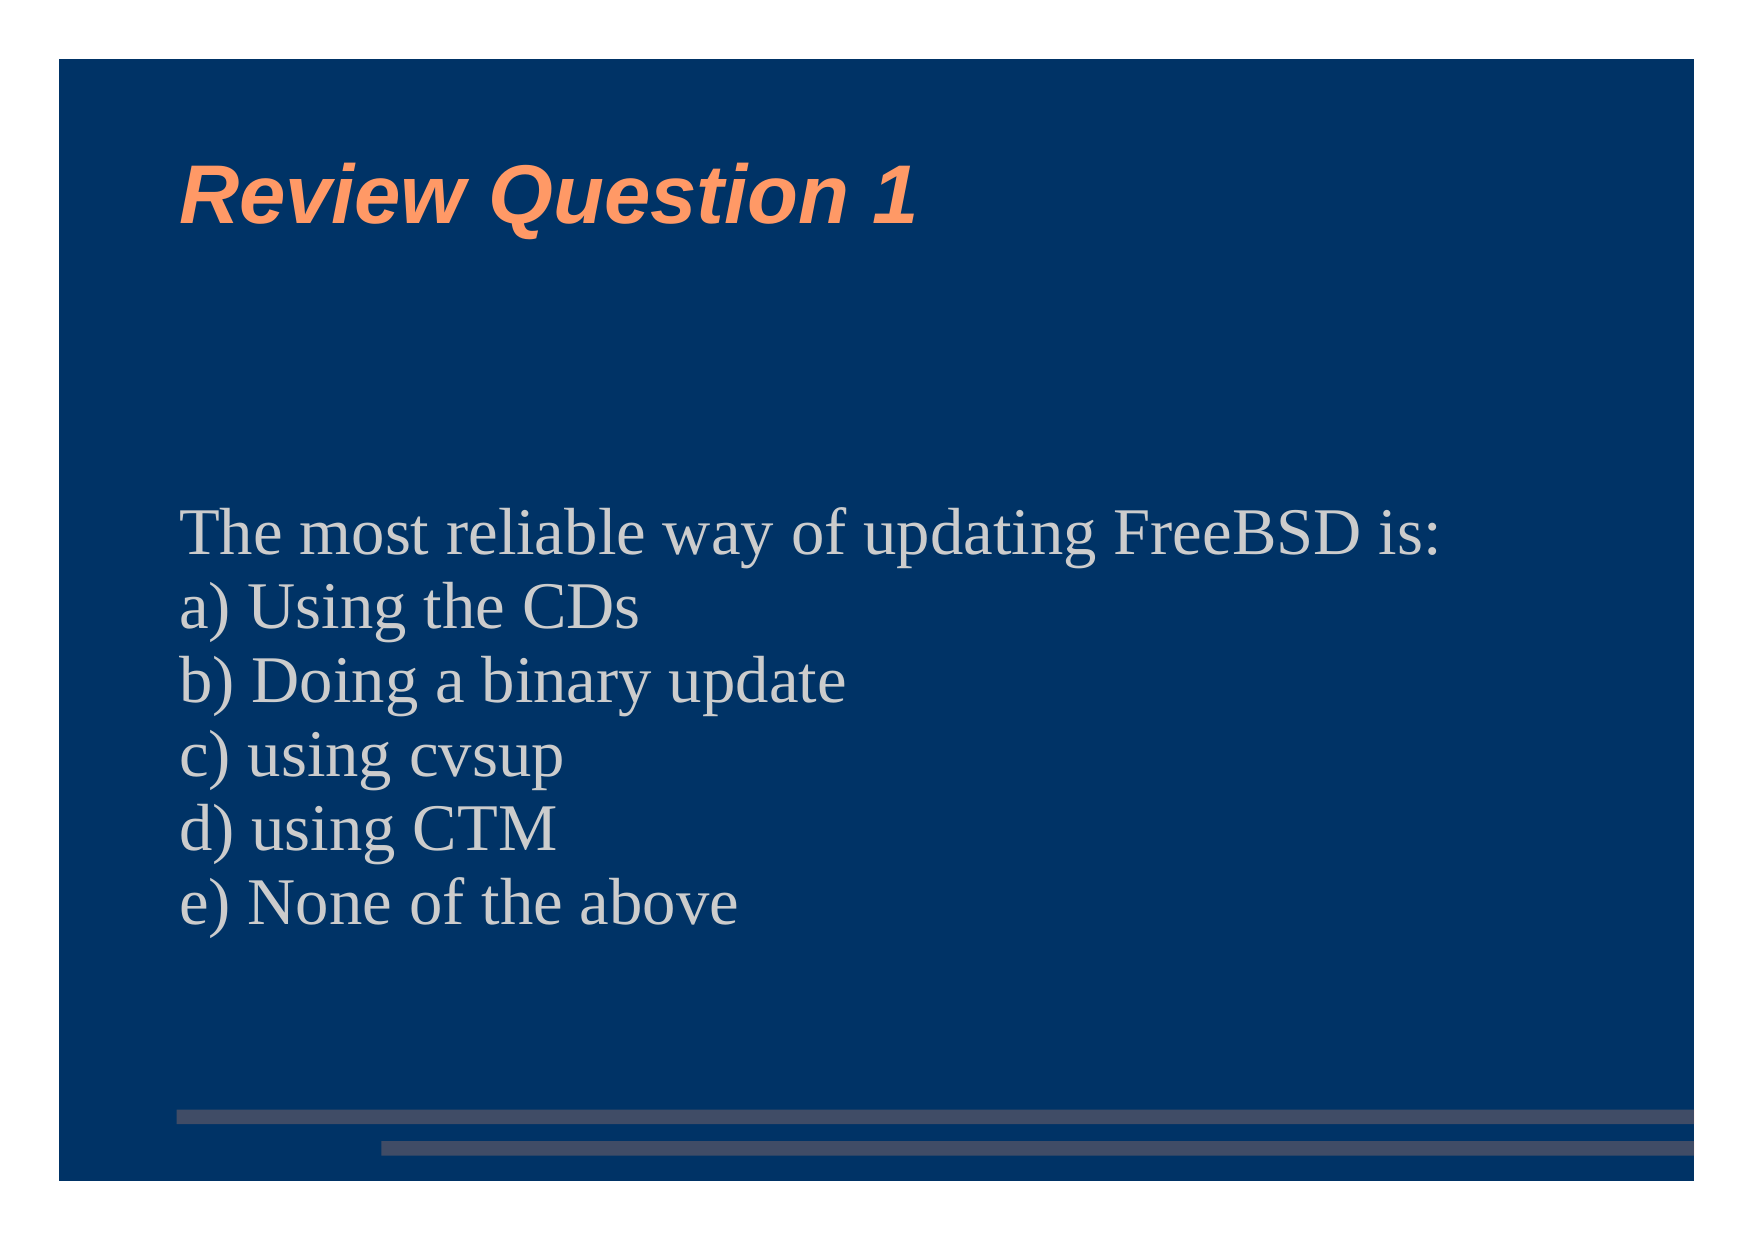

# Review Question 1
The most reliable way of updating FreeBSD is:
a) Using the CDs
b) Doing a binary update
c) using cvsup
d) using CTM
e) None of the above